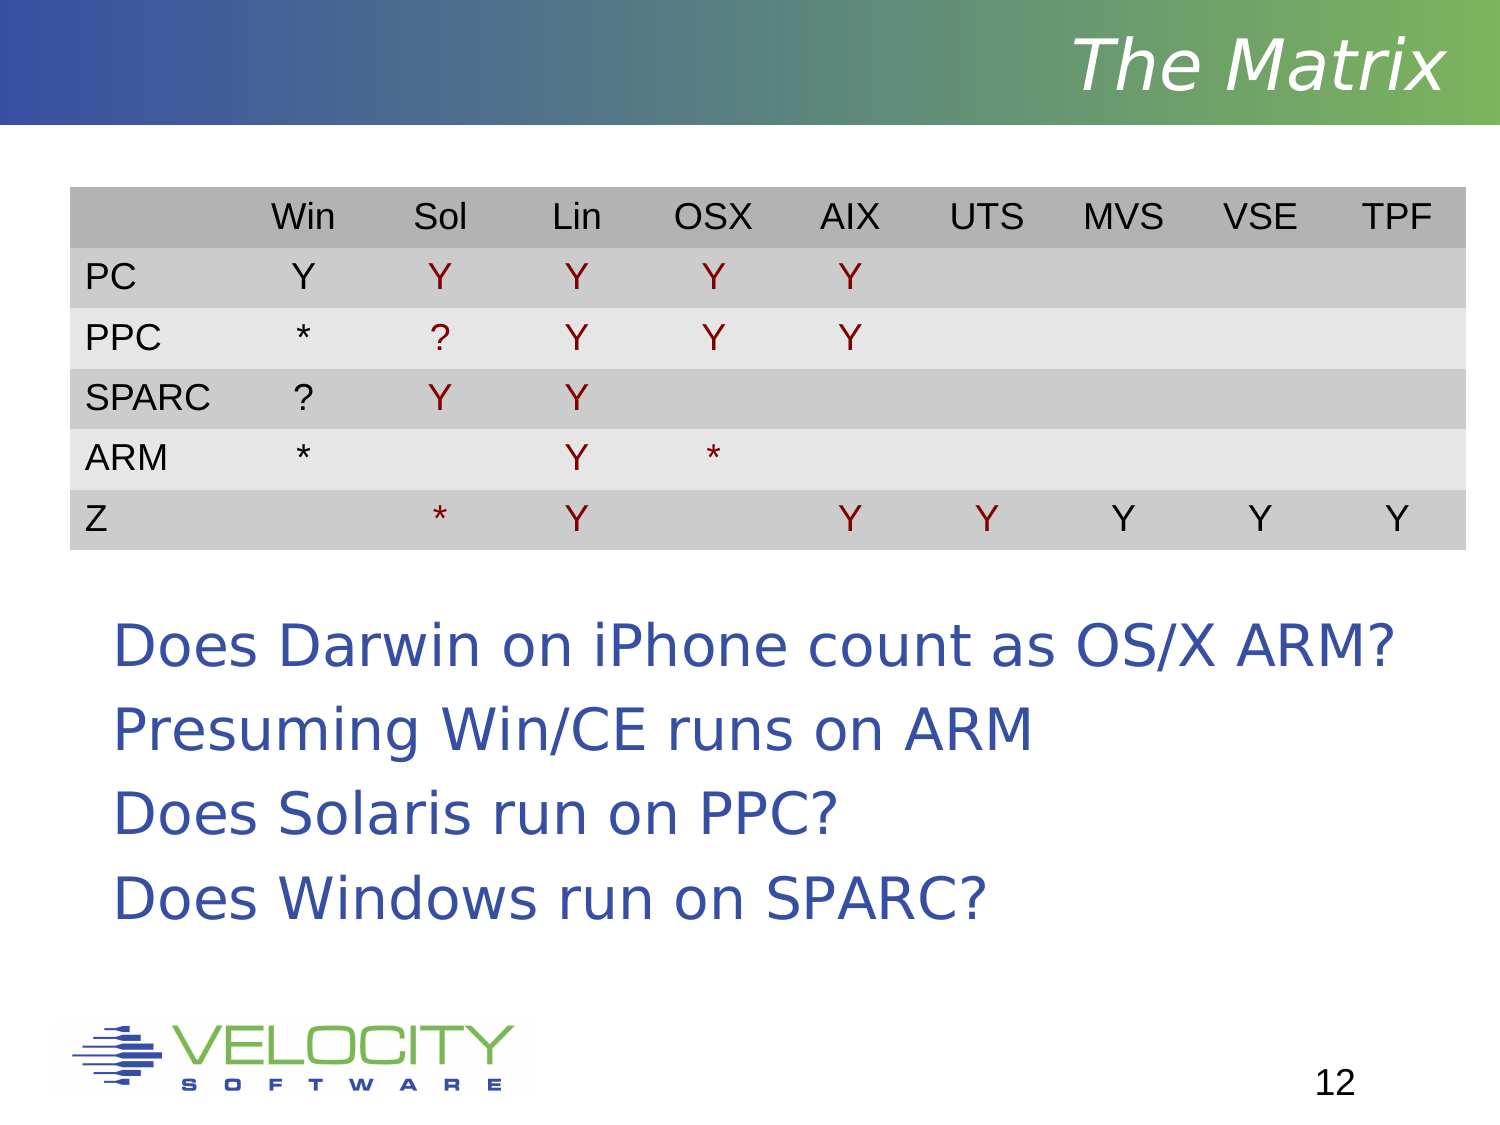

# The Matrix
| | Win | Sol | Lin | OSX | AIX | UTS | MVS | VSE | TPF |
| --- | --- | --- | --- | --- | --- | --- | --- | --- | --- |
| PC | Y | Y | Y | Y | Y | | | | |
| PPC | \* | ? | Y | Y | Y | | | | |
| SPARC | ? | Y | Y | | | | | | |
| ARM | \* | | Y | \* | | | | | |
| Z | | \* | Y | | Y | Y | Y | Y | Y |
Does Darwin on iPhone count as OS/X ARM?
Presuming Win/CE runs on ARM
Does Solaris run on PPC?
Does Windows run on SPARC?
12